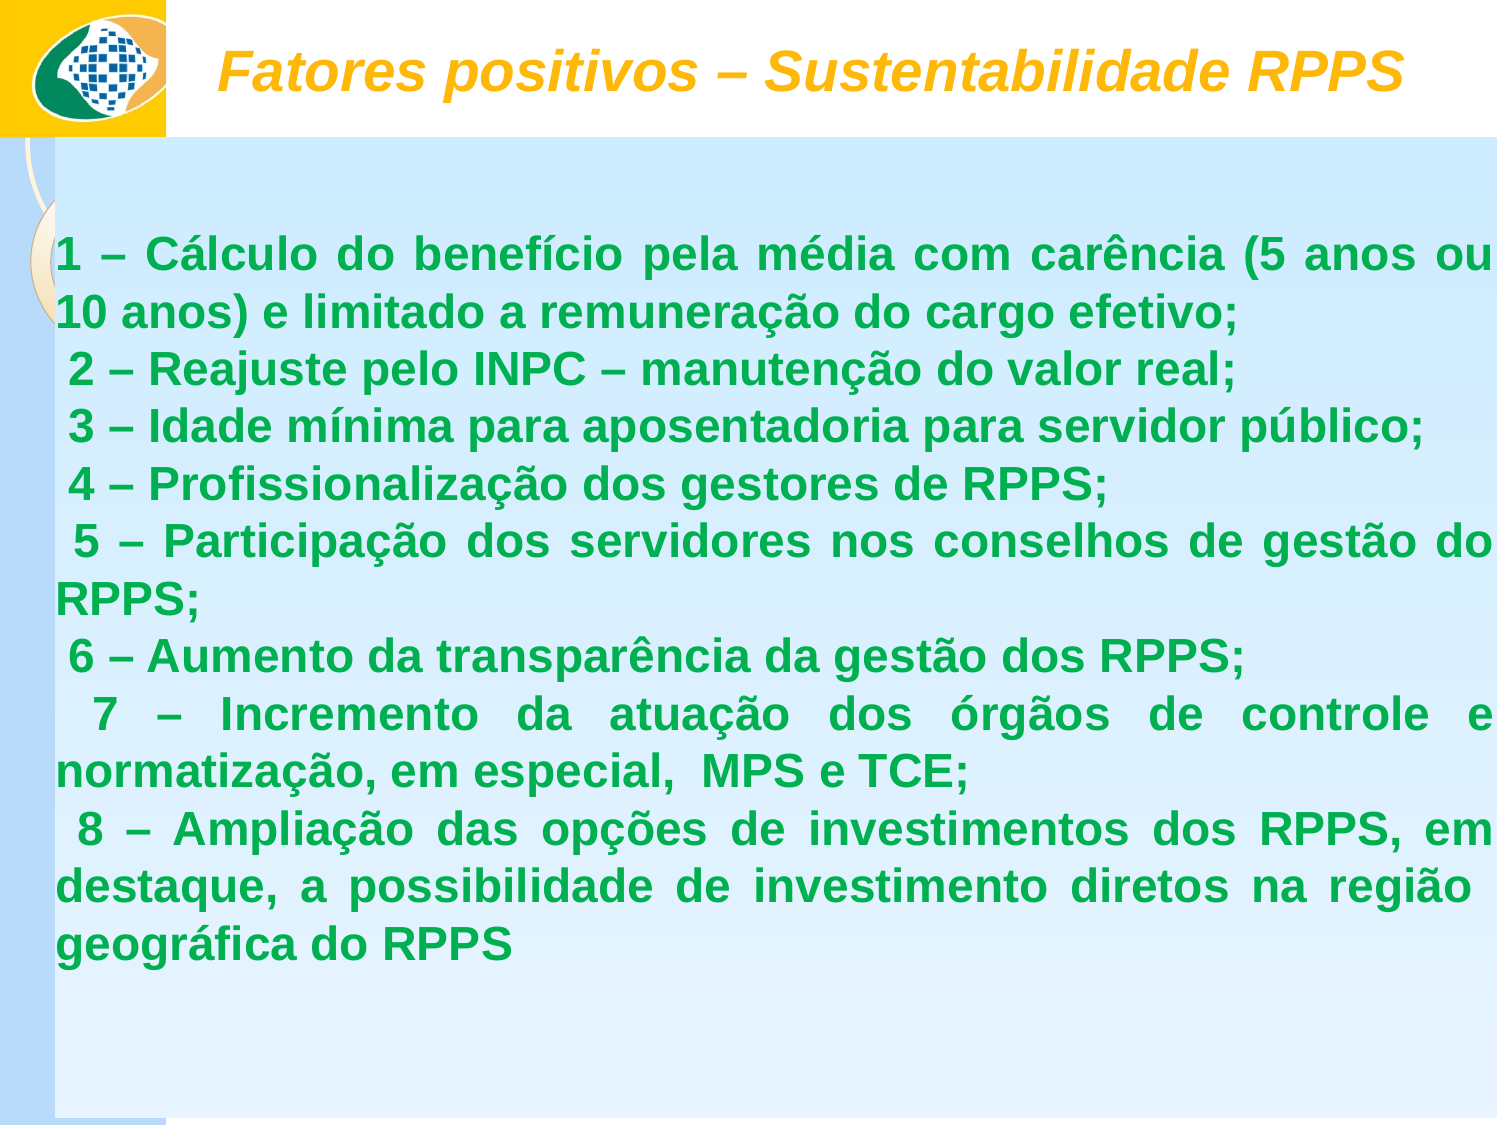

Fatores positivos – Sustentabilidade RPPS
1 – Cálculo do benefício pela média com carência (5 anos ou 10 anos) e limitado a remuneração do cargo efetivo;
 2 – Reajuste pelo INPC – manutenção do valor real;
 3 – Idade mínima para aposentadoria para servidor público;
 4 – Profissionalização dos gestores de RPPS;
 5 – Participação dos servidores nos conselhos de gestão do RPPS;
 6 – Aumento da transparência da gestão dos RPPS;
 7 – Incremento da atuação dos órgãos de controle e normatização, em especial, MPS e TCE;
 8 – Ampliação das opções de investimentos dos RPPS, em destaque, a possibilidade de investimento diretos na região geográfica do RPPS